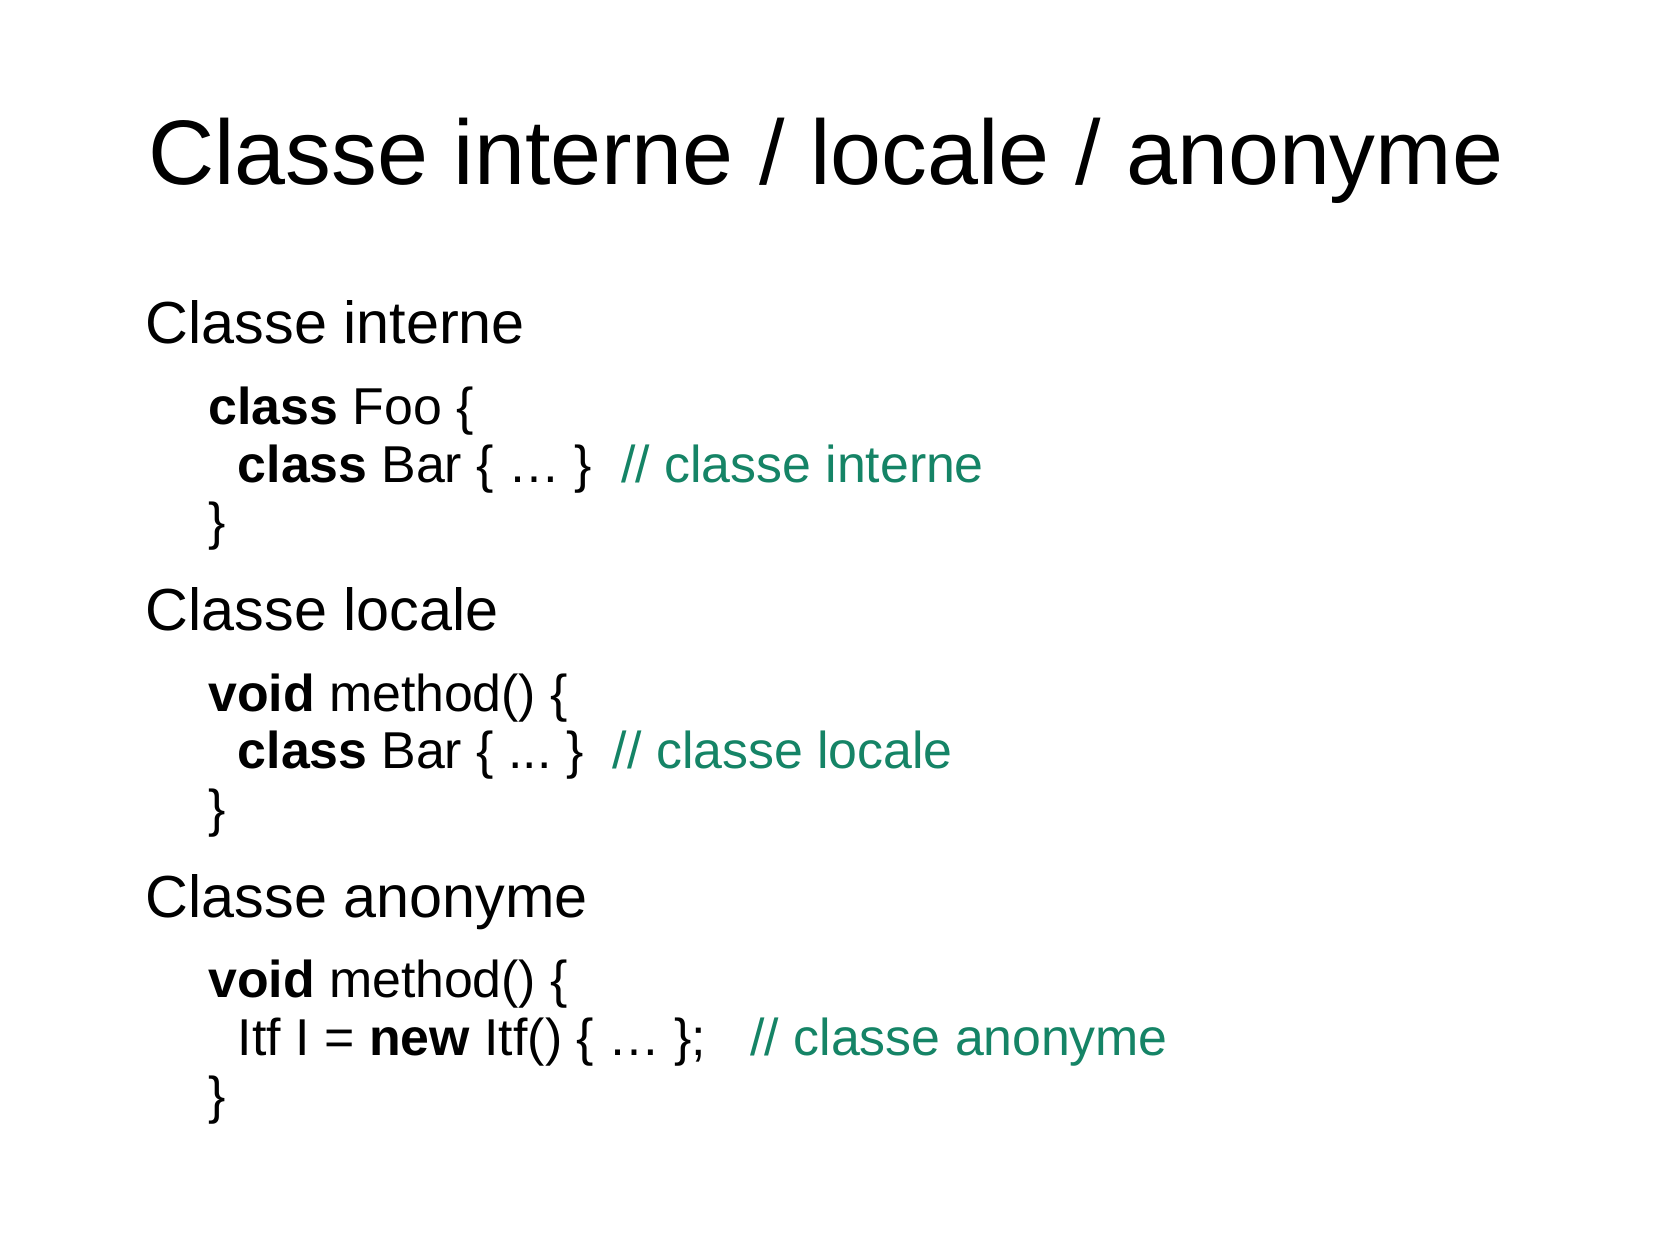

# Classe interne / locale / anonyme
Classe interne
class Foo {
 class Bar { … } // classe interne
}
Classe locale
void method() {
 class Bar { ... } // classe locale
}
Classe anonyme
void method() {
 Itf I = new Itf() { … }; // classe anonyme
}